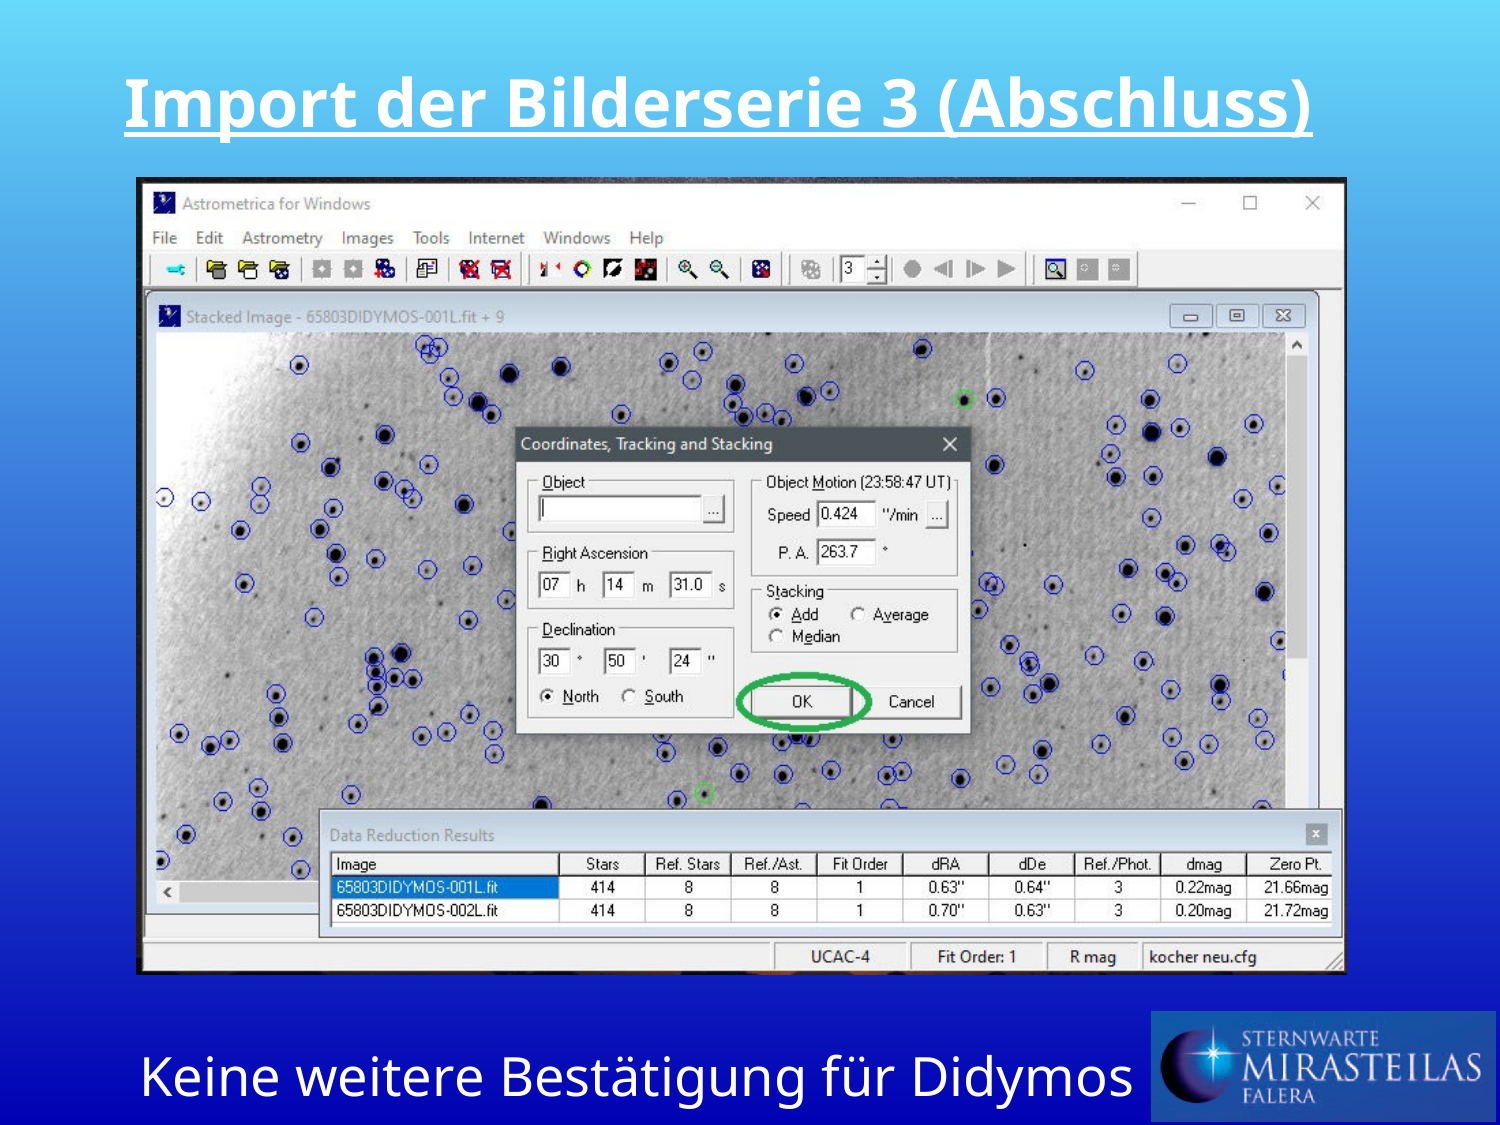

Import der Bilderserie 3 (Abschluss)
 Keine weitere Bestätigung für Didymos